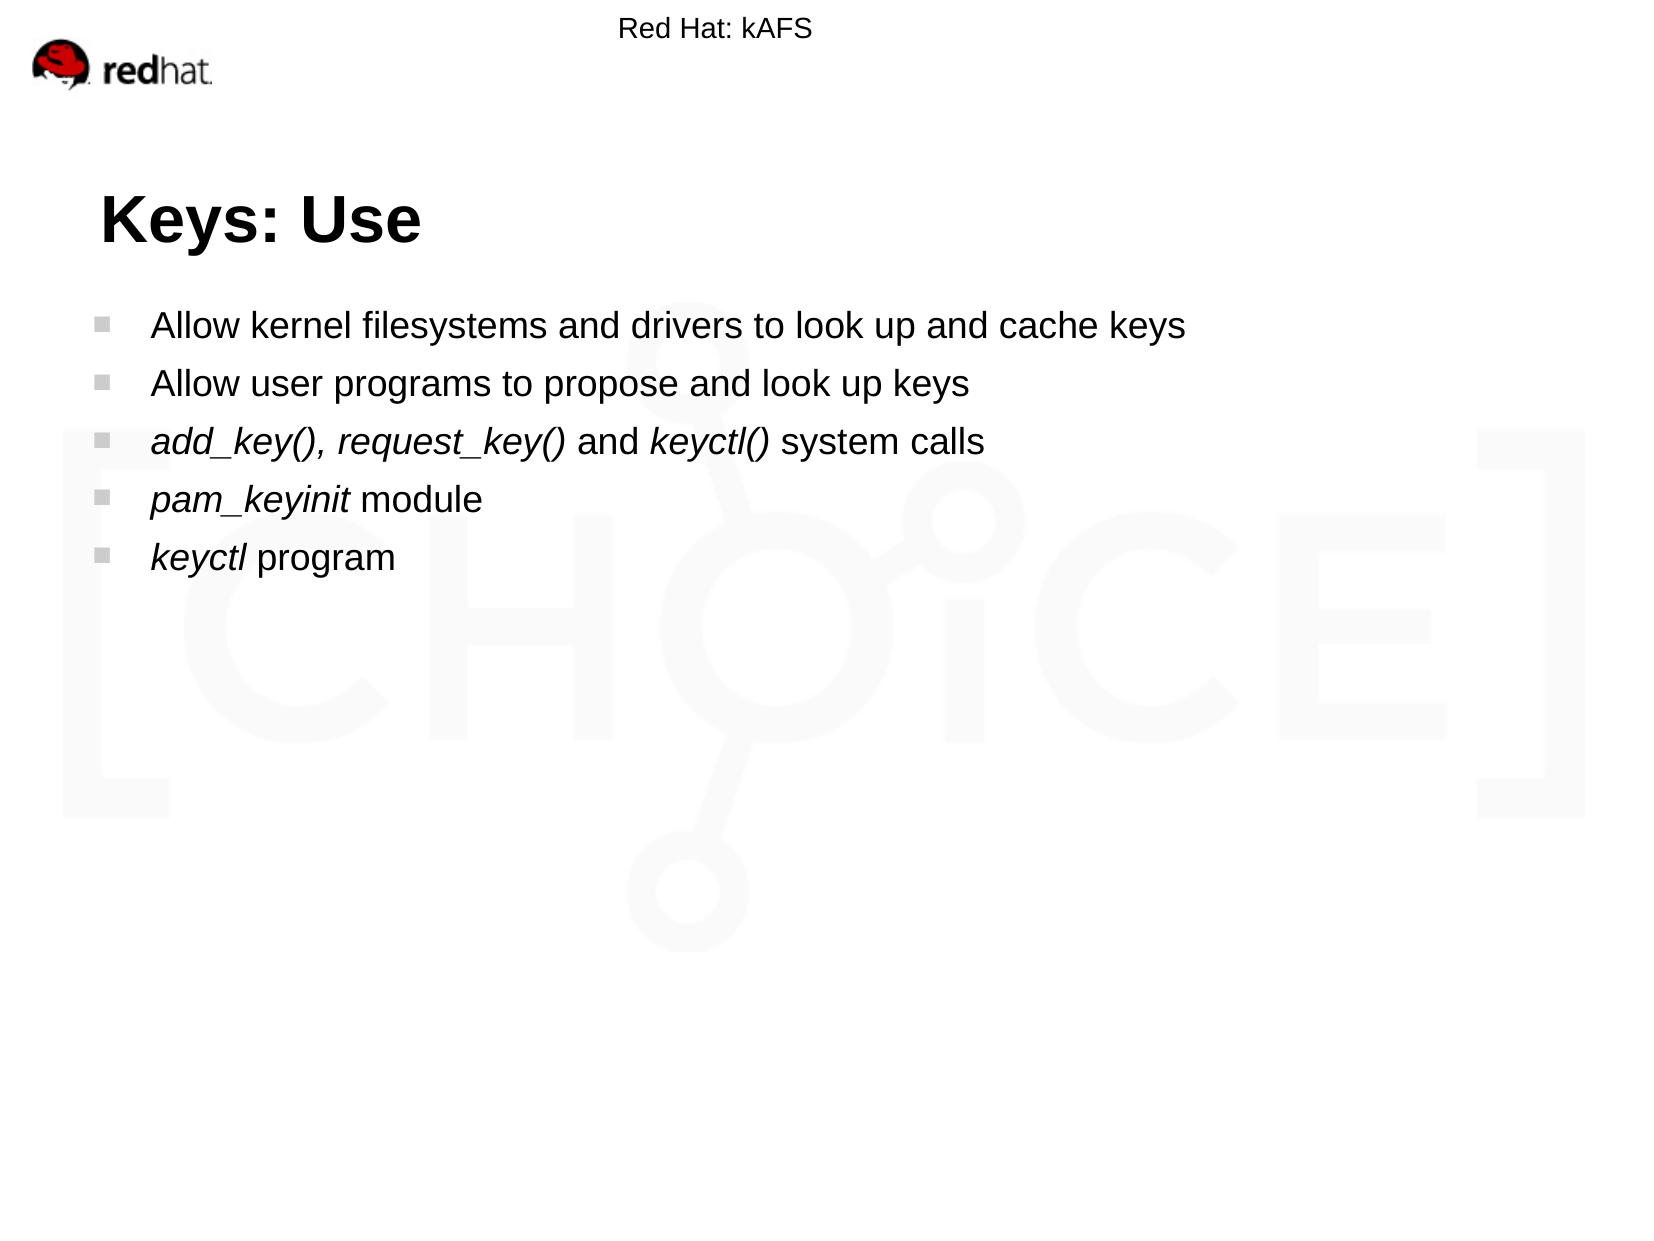

# Keys: Use
Allow kernel filesystems and drivers to look up and cache keys
Allow user programs to propose and look up keys
add_key(), request_key() and keyctl() system calls
pam_keyinit module
keyctl program